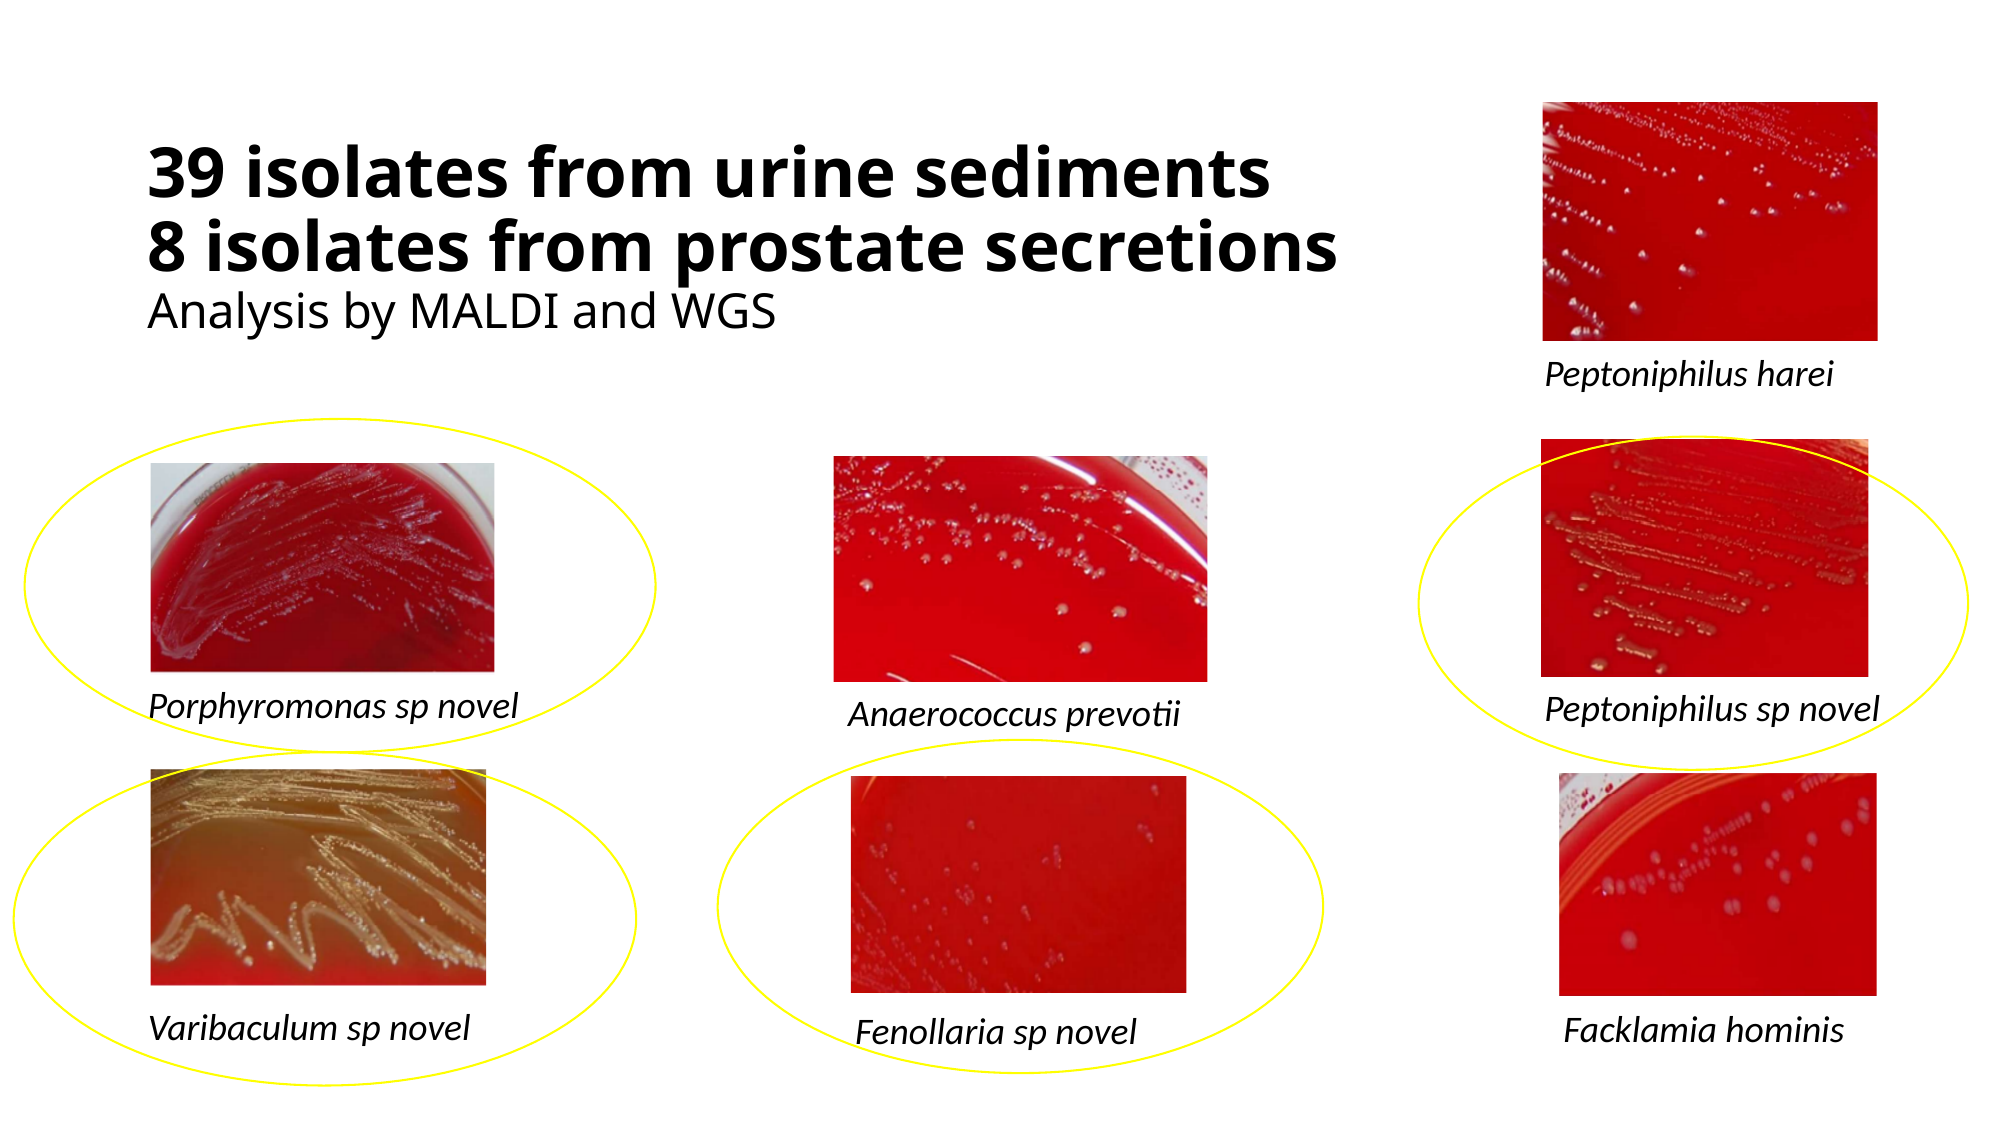

# 39 isolates from urine sediments 8 isolates from prostate secretions Analysis by MALDI and WGS
Peptoniphilus harei
Porphyromonas sp novel
Peptoniphilus sp novel
Anaerococcus prevotii
Varibaculum sp novel
Facklamia hominis
Fenollaria sp novel